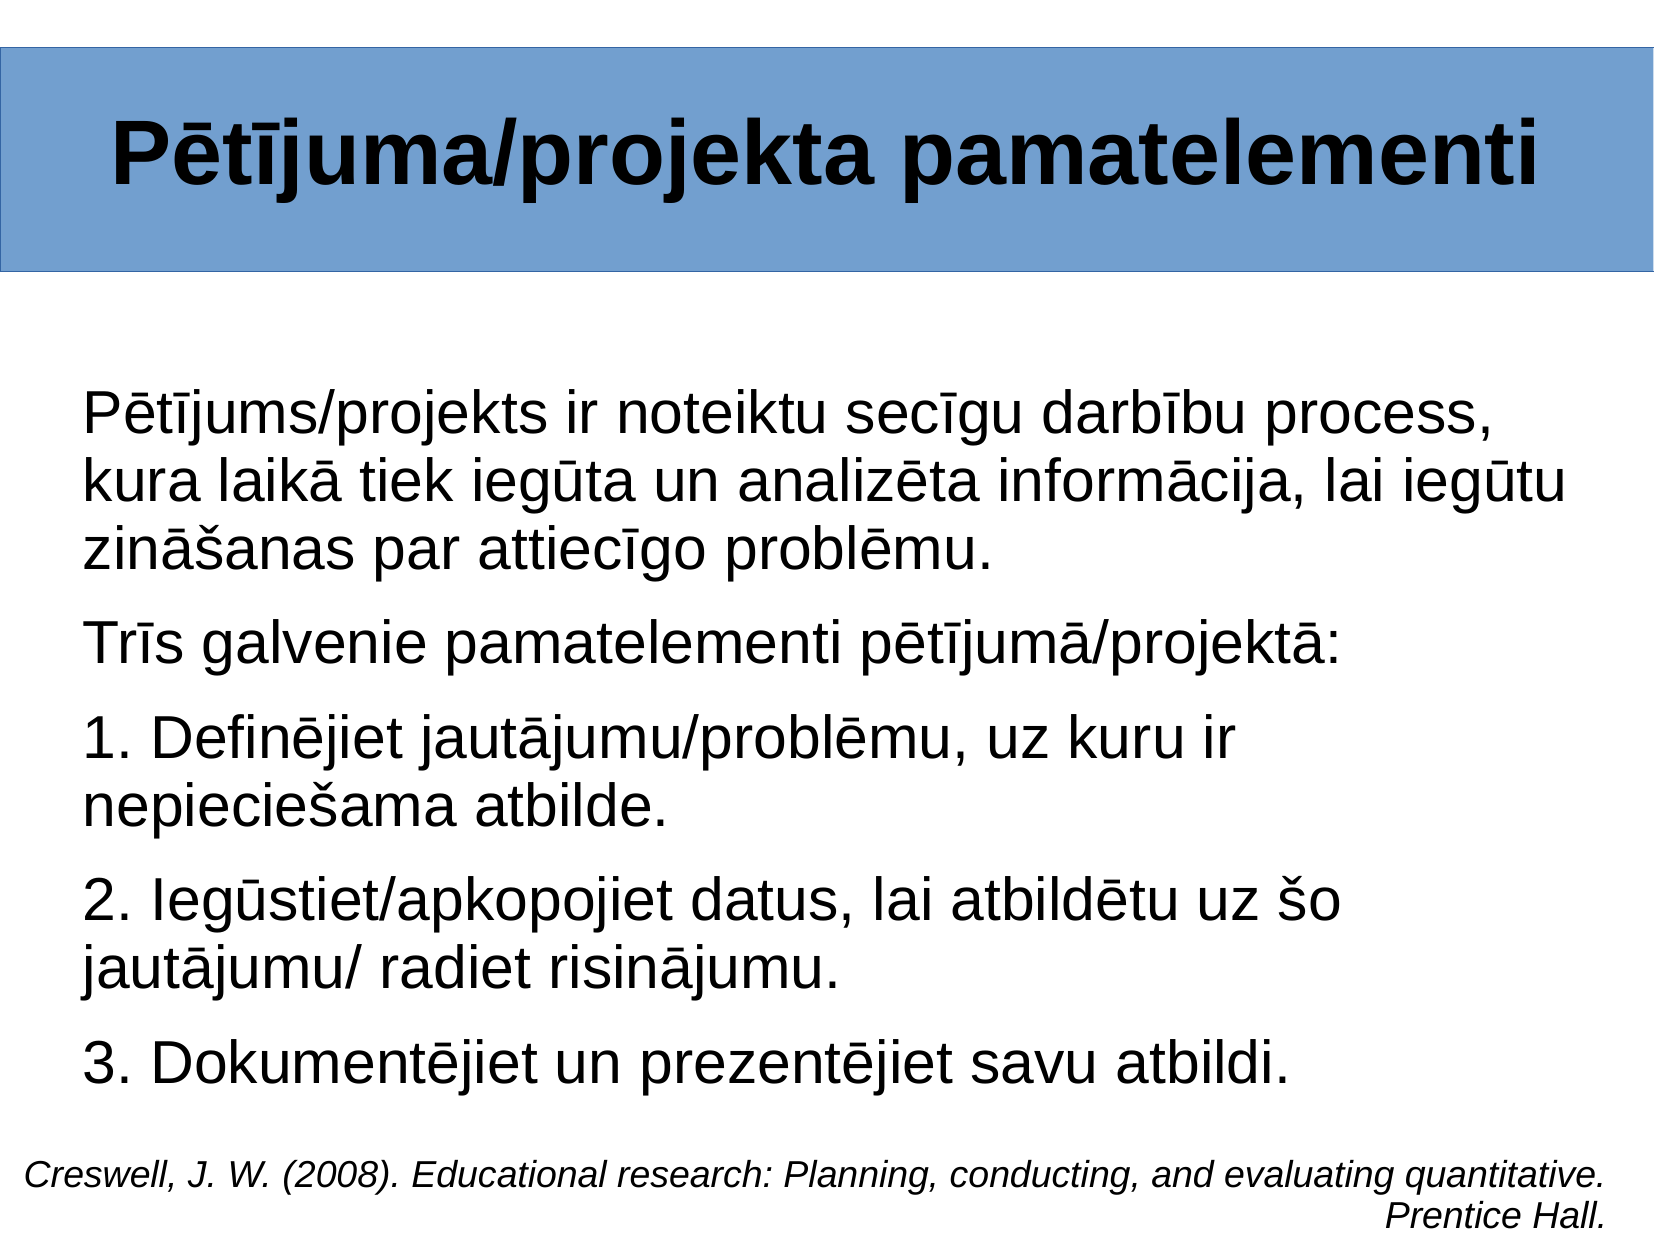

# Pētījuma/projekta pamatelementi
Pētījums/projekts ir noteiktu secīgu darbību process, kura laikā tiek iegūta un analizēta informācija, lai iegūtu zināšanas par attiecīgo problēmu.
Trīs galvenie pamatelementi pētījumā/projektā:
1. Definējiet jautājumu/problēmu, uz kuru ir nepieciešama atbilde.
2. Iegūstiet/apkopojiet datus, lai atbildētu uz šo jautājumu/ radiet risinājumu.
3. Dokumentējiet un prezentējiet savu atbildi.
Creswell, J. W. (2008). Educational research: Planning, conducting, and evaluating quantitative.
 Prentice Hall.